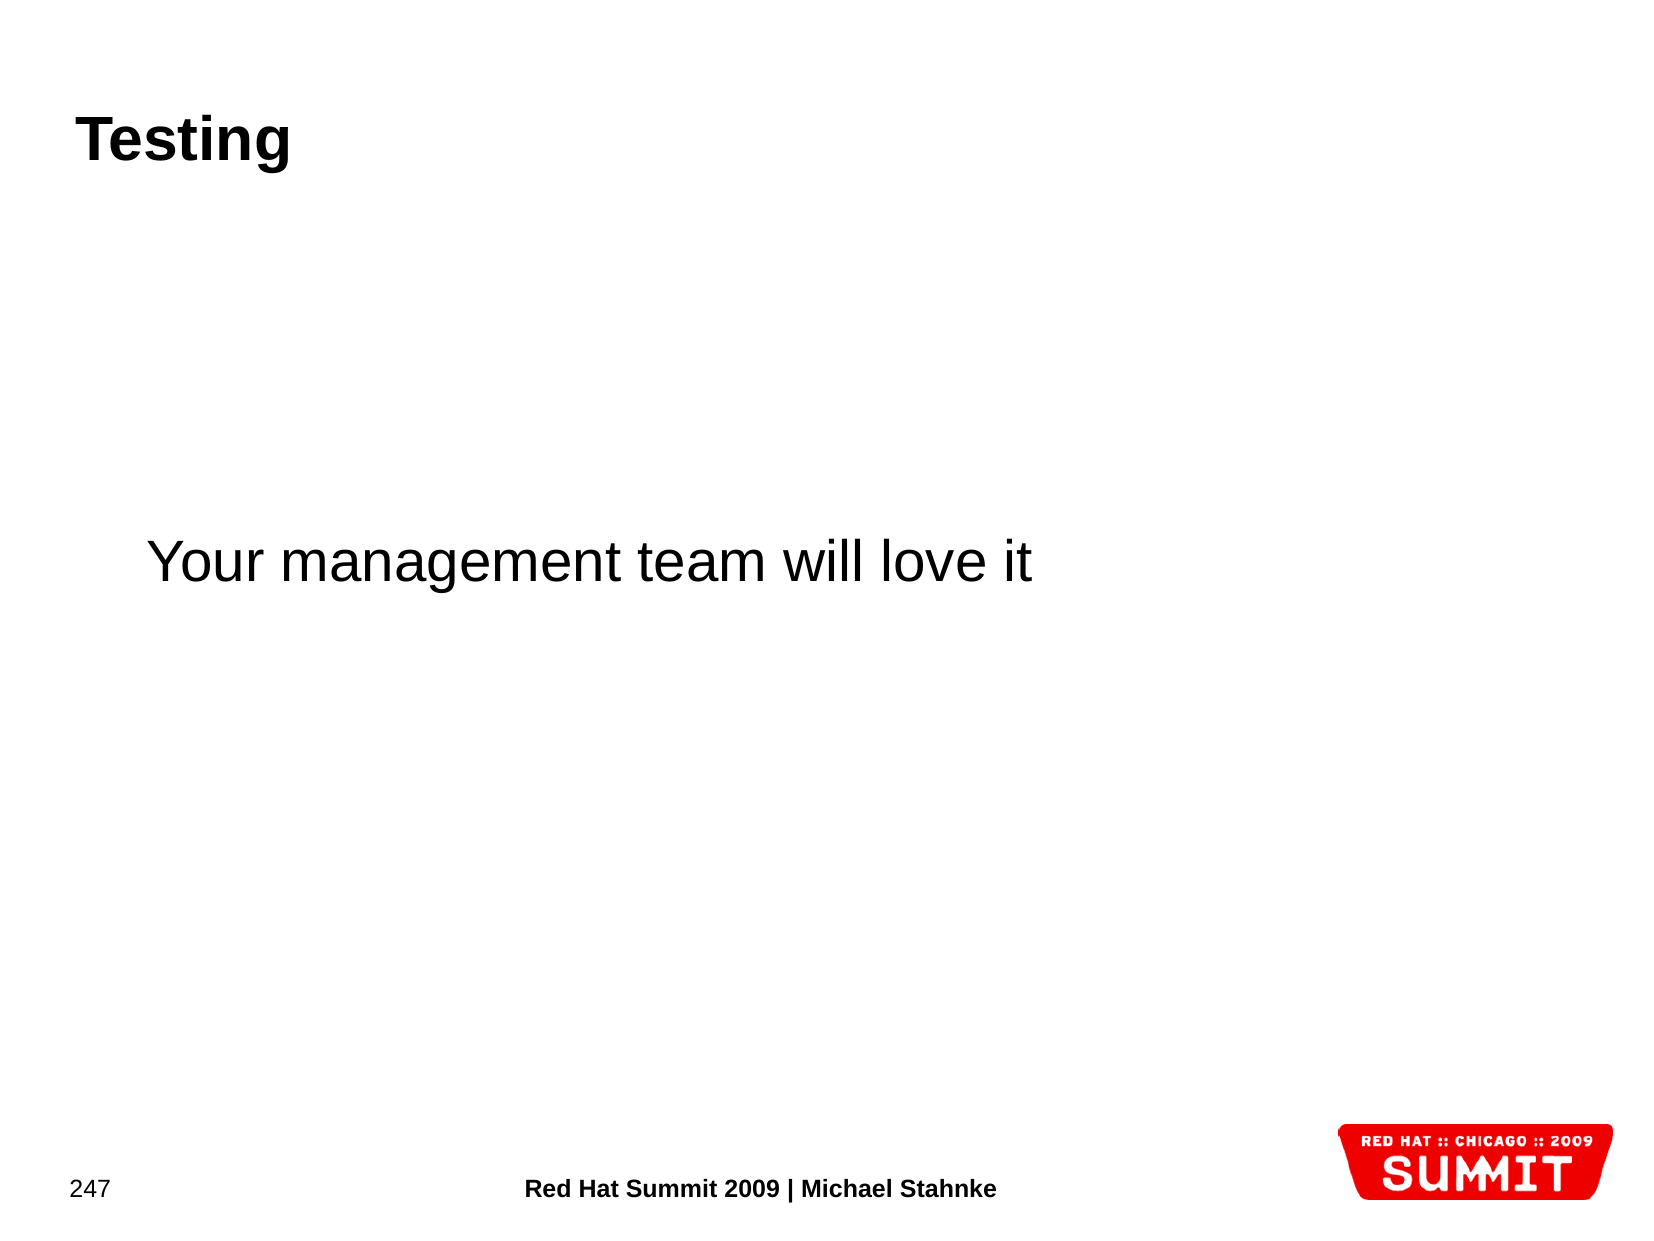

# Testing
Your management team will love it